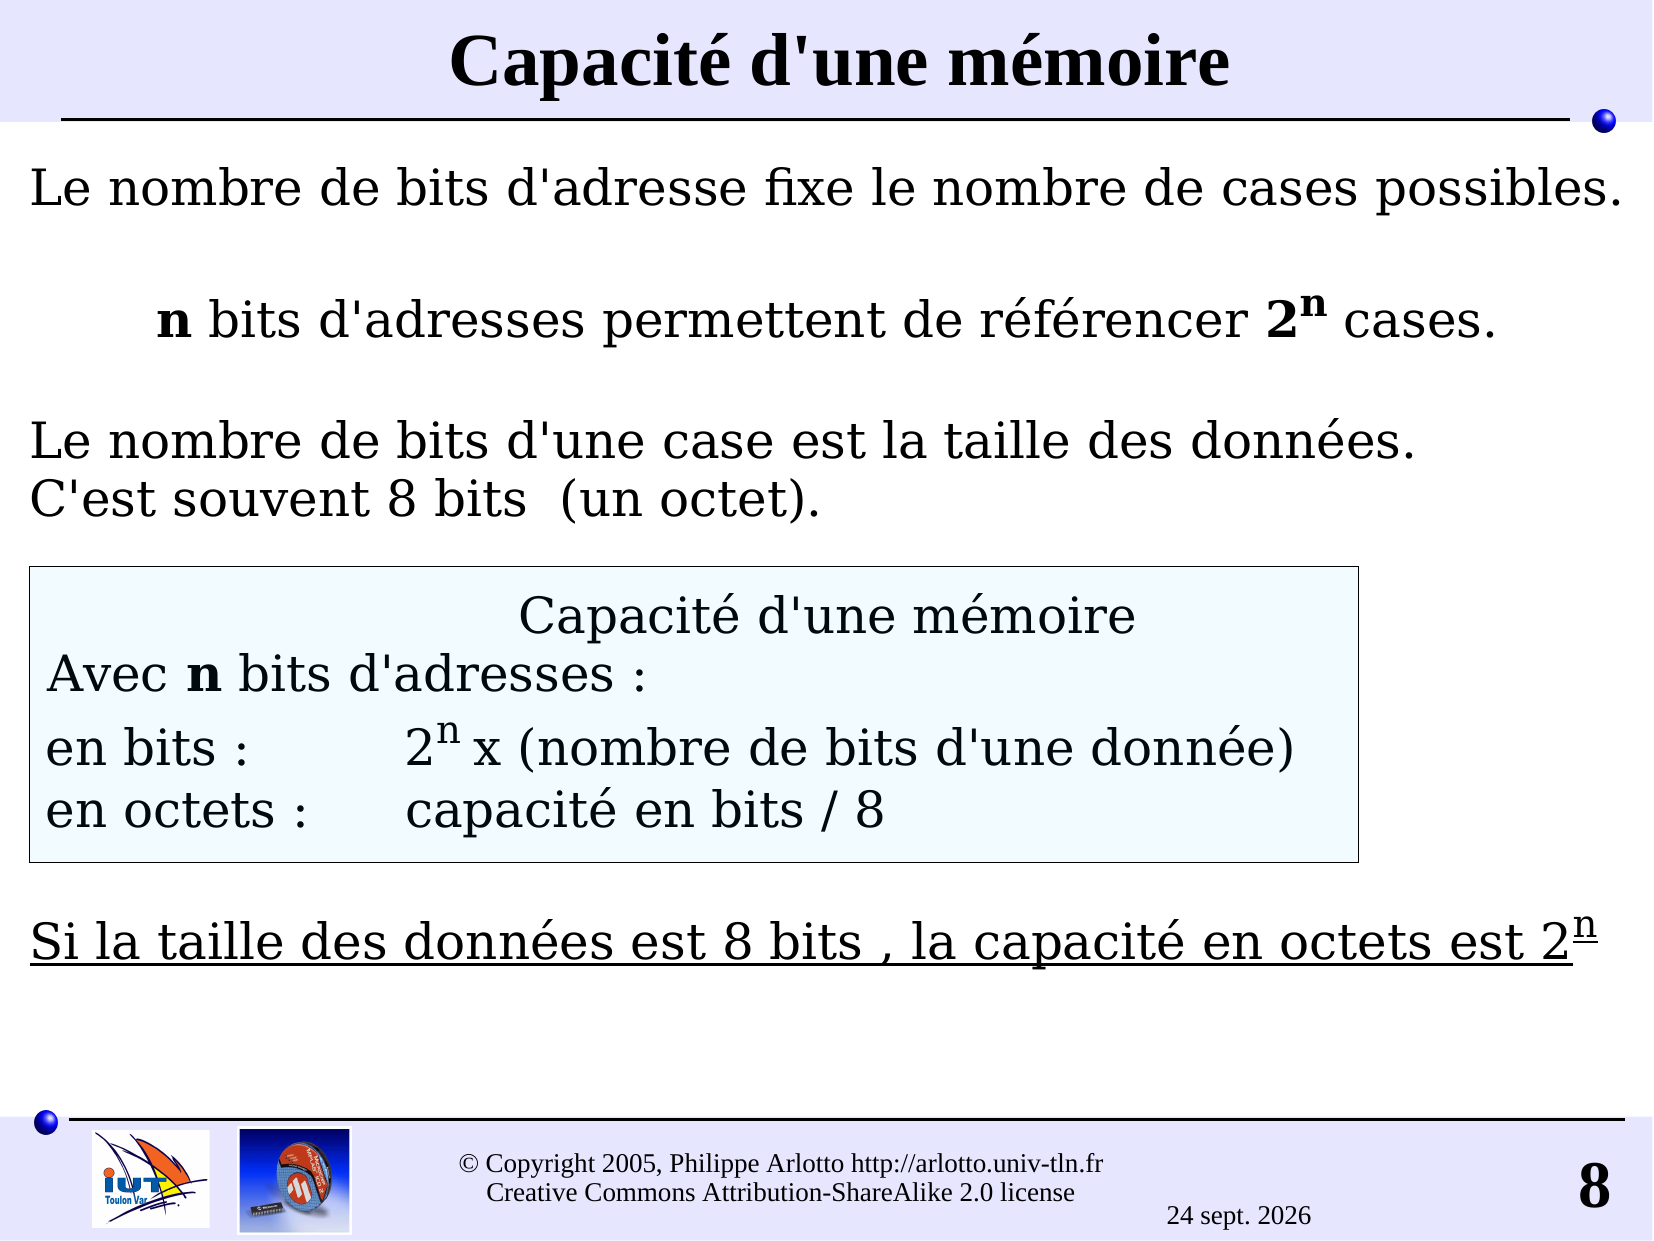

# Capacité d'une mémoire
Le nombre de bits d'adresse fixe le nombre de cases possibles.
n bits d'adresses permettent de référencer 2n cases.
Le nombre de bits d'une case est la taille des données.
C'est souvent 8 bits (un octet).
Capacité d'une mémoire
 Avec n bits d'adresses :
 en bits :			2n x (nombre de bits d'une donnée)
 en octets : capacité en bits / 8
Si la taille des données est 8 bits , la capacité en octets est 2n